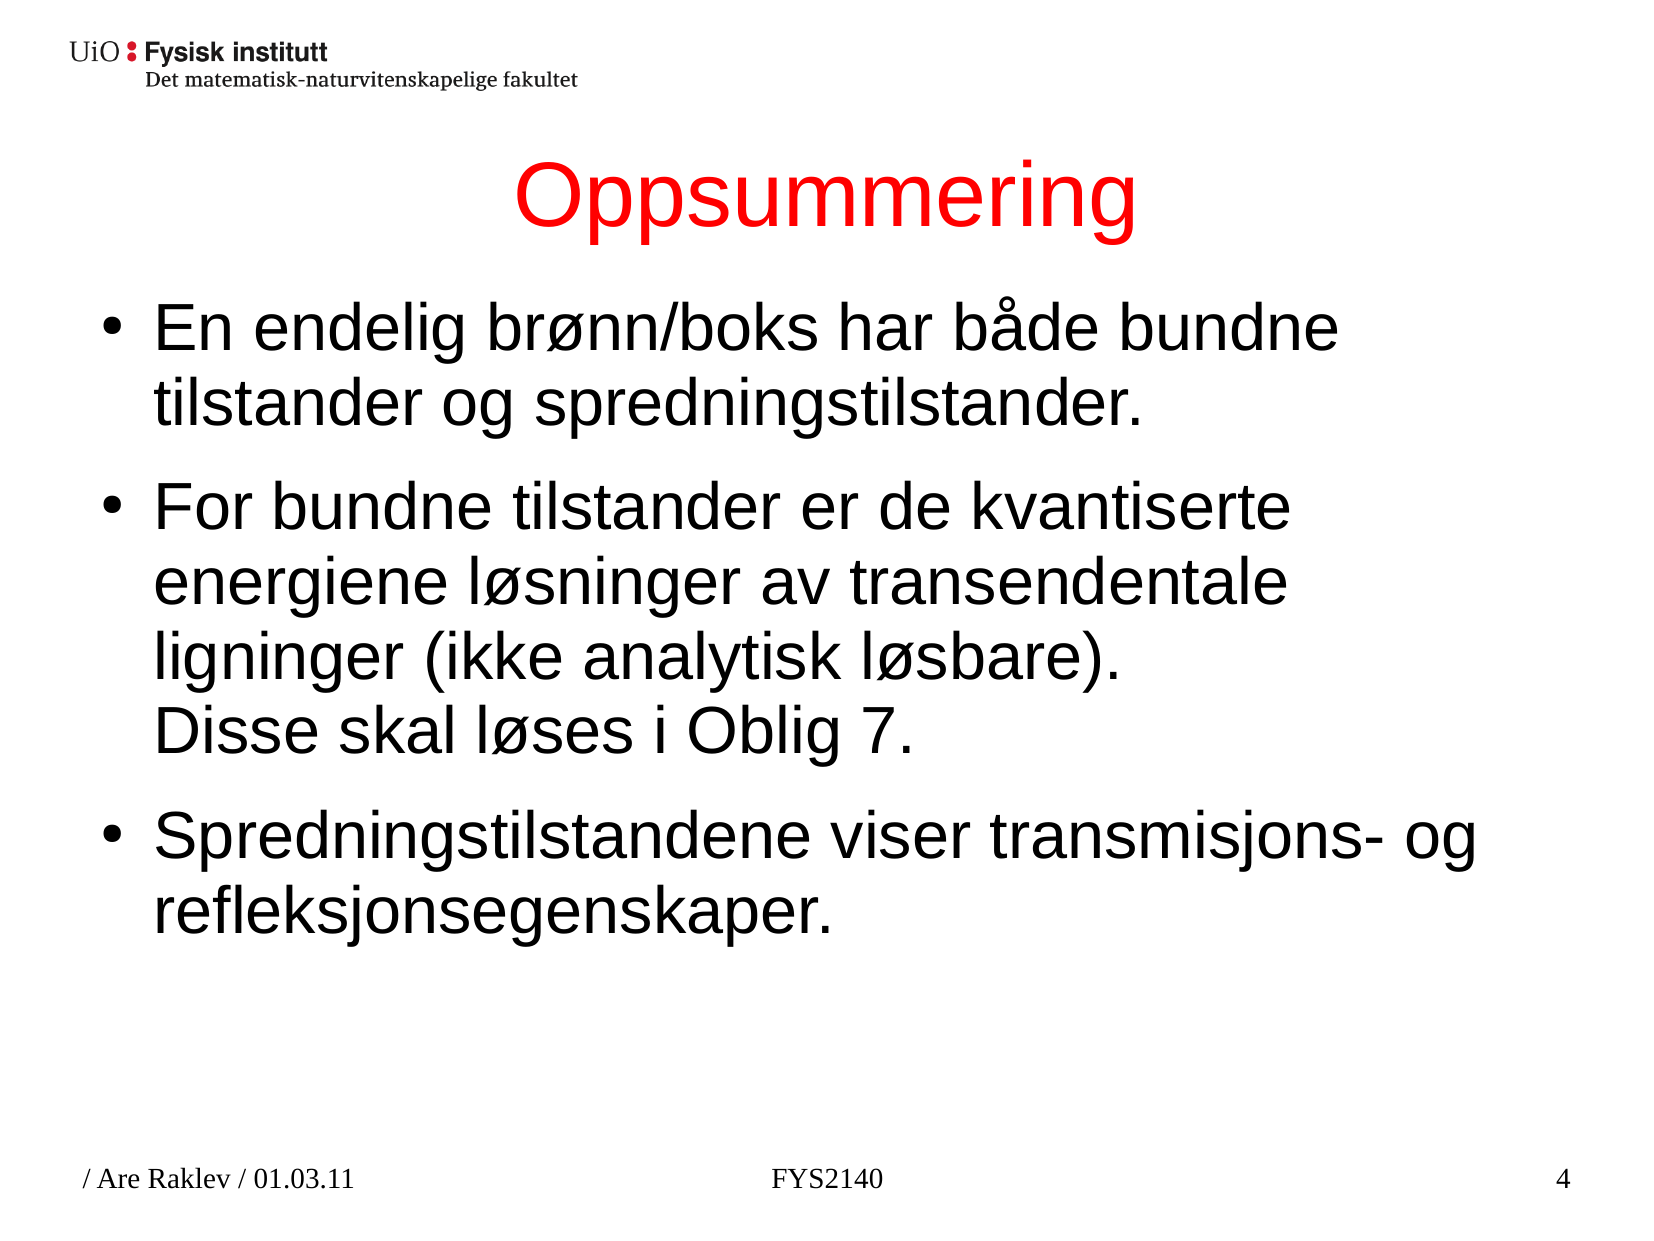

# Oppsummering
En endelig brønn/boks har både bundne tilstander og spredningstilstander.
For bundne tilstander er de kvantiserte energiene løsninger av transendentale ligninger (ikke analytisk løsbare).
Disse skal løses i Oblig 7.
Spredningstilstandene viser transmisjons- og refleksjonsegenskaper.
/ Are Raklev / 01.03.11
FYS2140
4